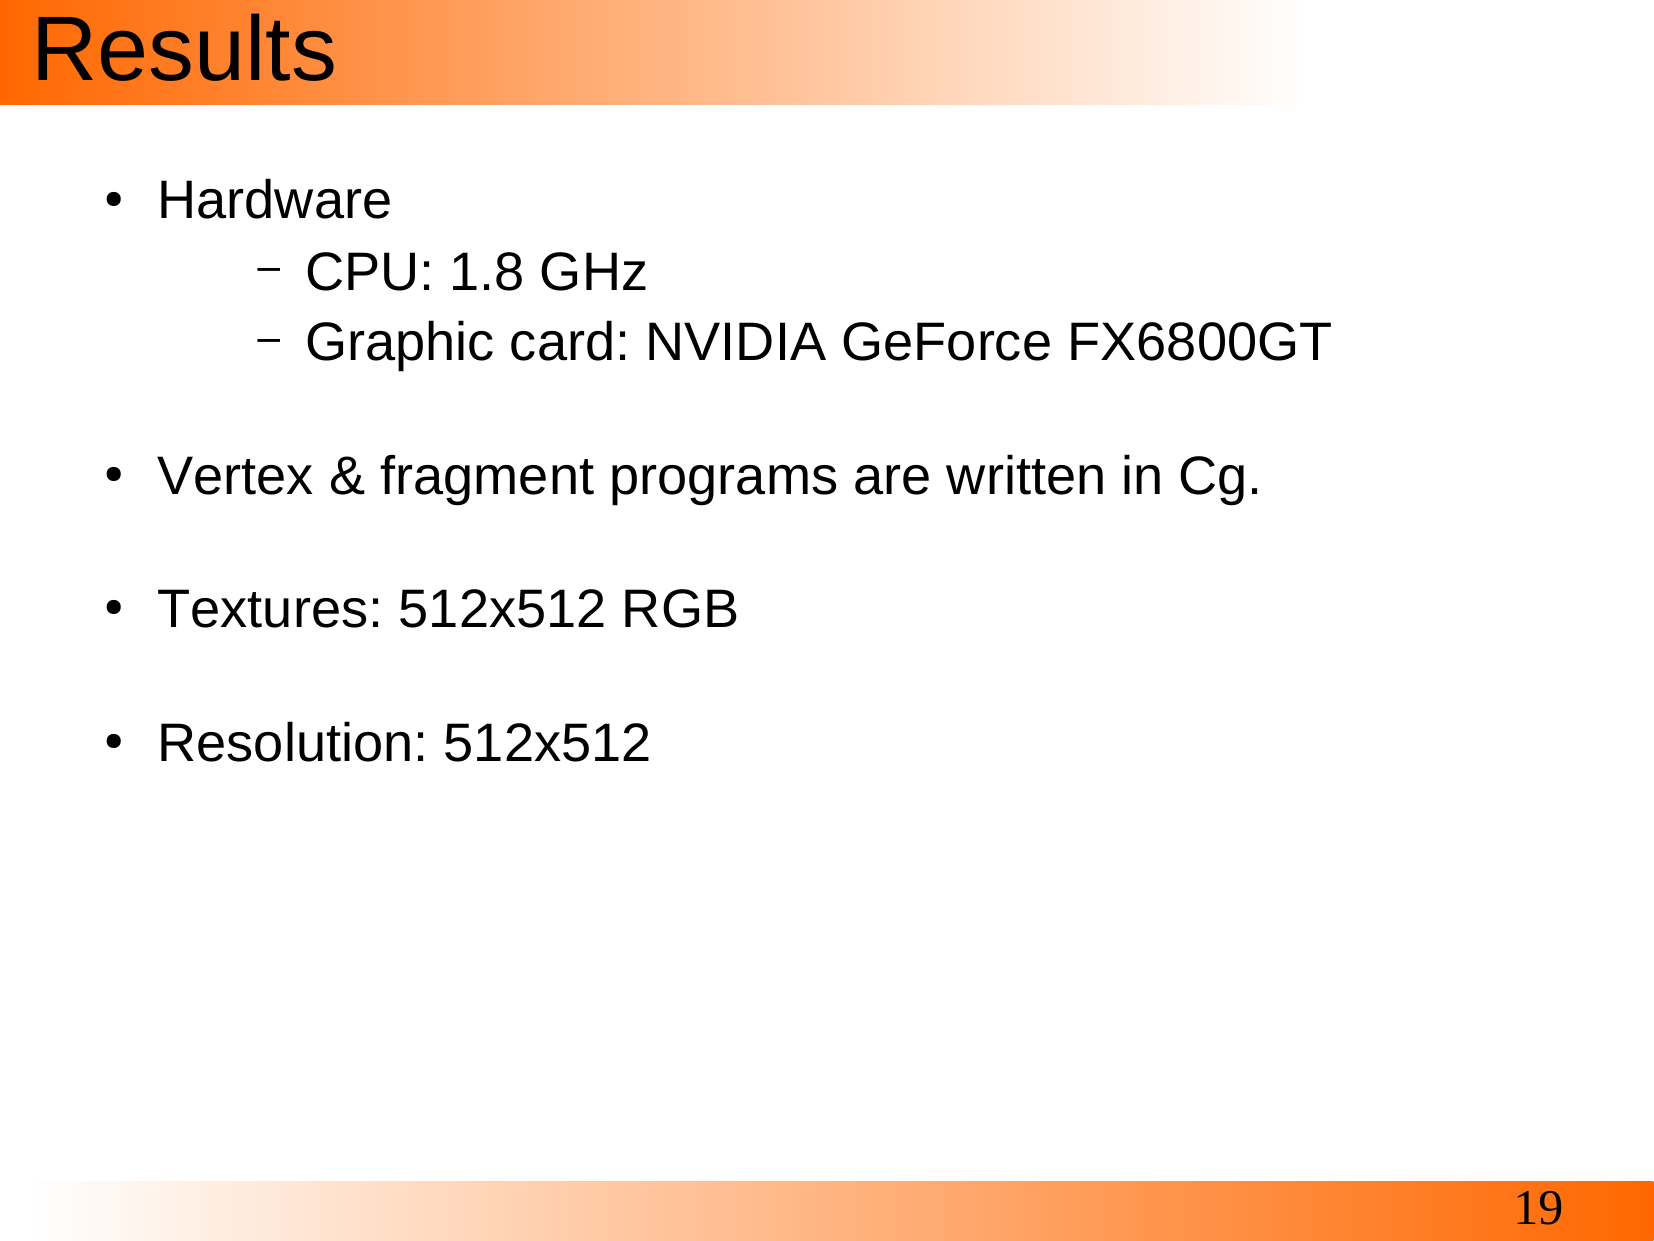

# Results
Hardware
CPU: 1.8 GHz
Graphic card: NVIDIA GeForce FX6800GT
Vertex & fragment programs are written in Cg.
Textures: 512x512 RGB
Resolution: 512x512